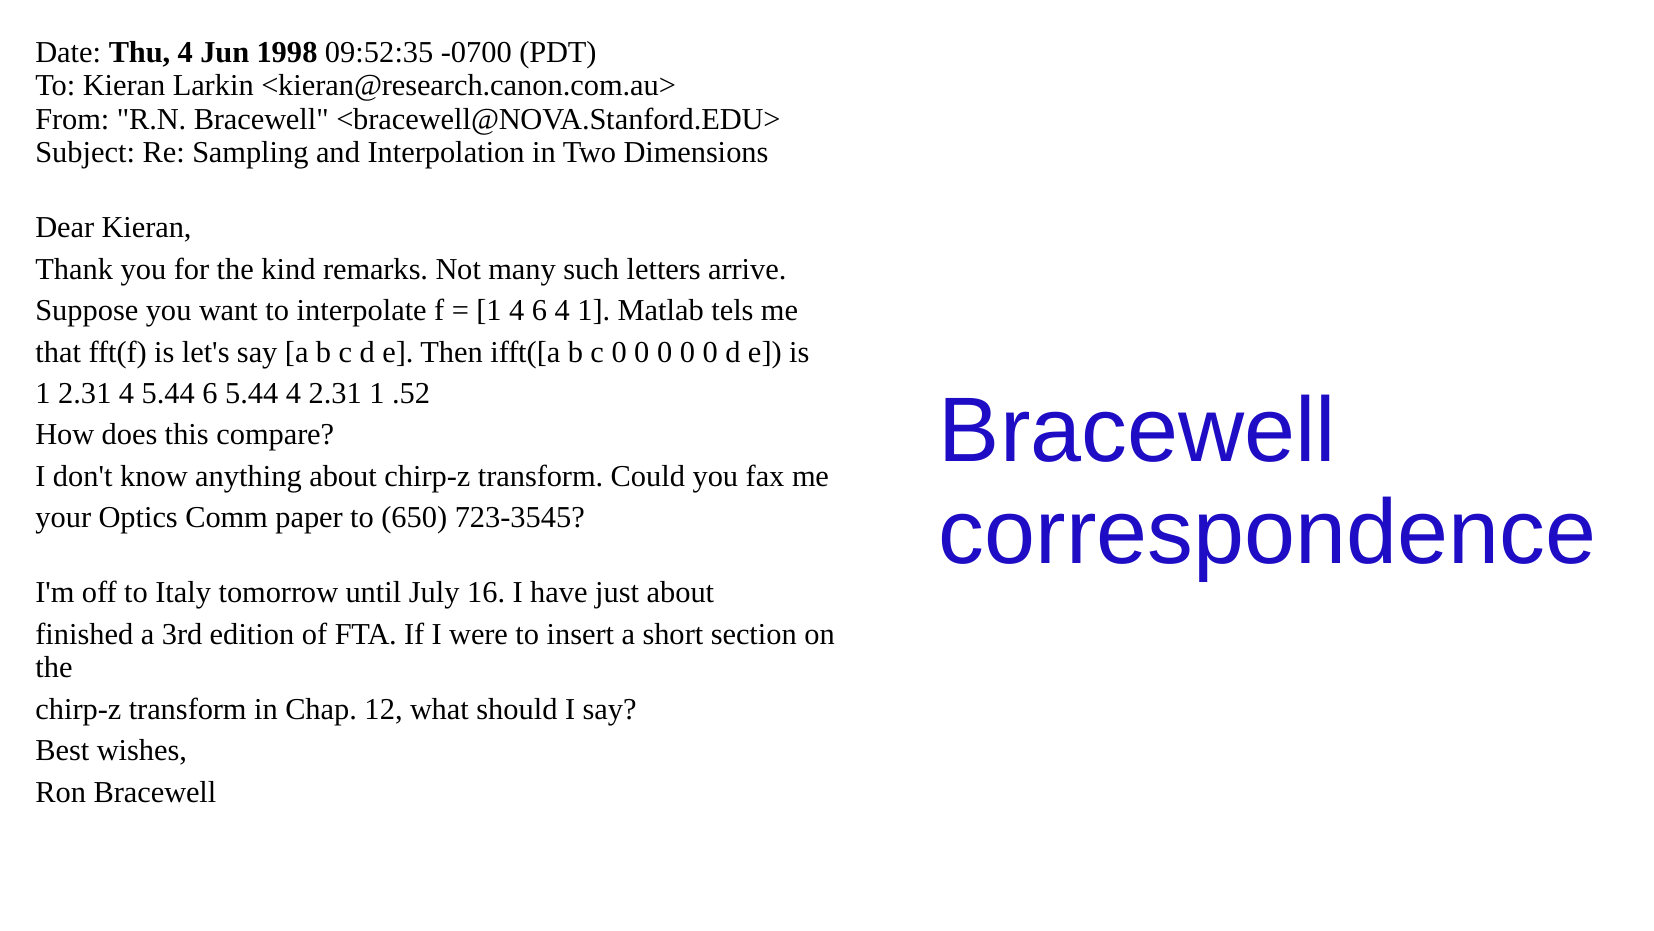

# Date: Thu, 4 Jun 1998 09:52:35 -0700 (PDT) To: Kieran Larkin <kieran@research.canon.com.au> From: "R.N. Bracewell" <bracewell@NOVA.Stanford.EDU> Subject: Re: Sampling and Interpolation in Two Dimensions
Dear Kieran,
Thank you for the kind remarks. Not many such letters arrive.
Suppose you want to interpolate f = [1 4 6 4 1]. Matlab tels me
that fft(f) is let's say [a b c d e]. Then ifft([a b c 0 0 0 0 0 d e]) is
1 2.31 4 5.44 6 5.44 4 2.31 1 .52
How does this compare?
I don't know anything about chirp-z transform. Could you fax me
your Optics Comm paper to (650) 723-3545?
I'm off to Italy tomorrow until July 16. I have just about
finished a 3rd edition of FTA. If I were to insert a short section on the
chirp-z transform in Chap. 12, what should I say?
Best wishes,
Ron Bracewell
Bracewell correspondence